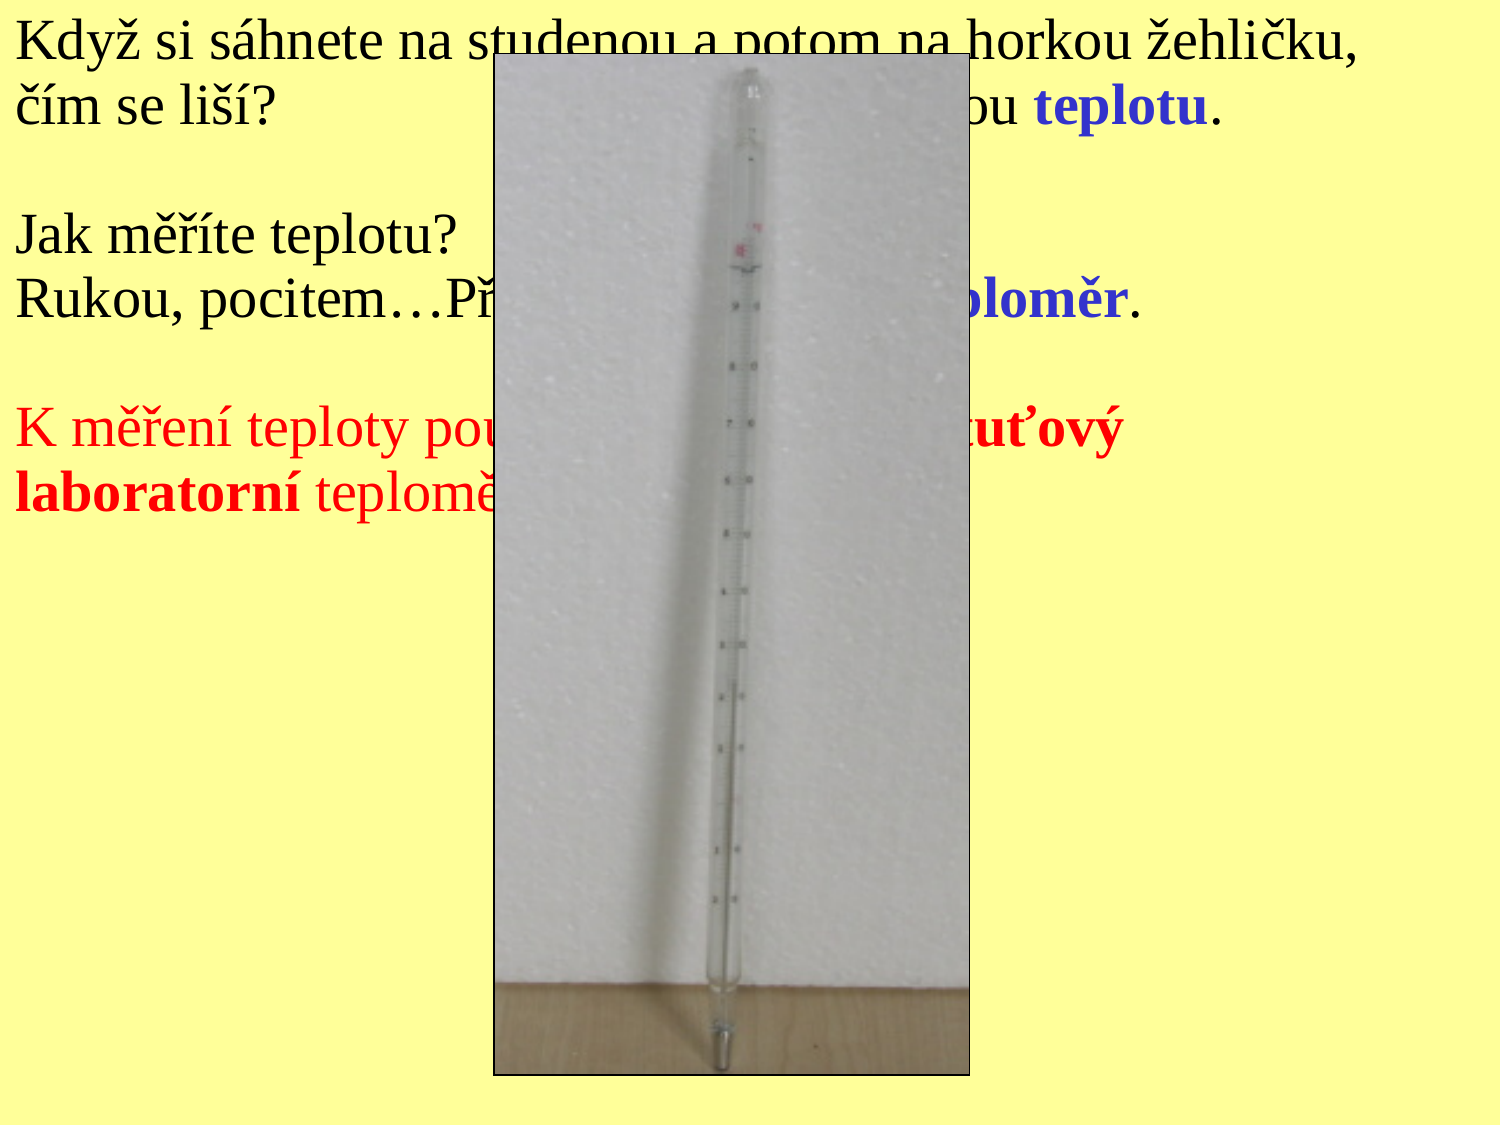

Když si sáhnete na studenou a potom na horkou žehličku,
čím se liší?				Má různou teplotu.
Jak měříte teplotu?
Rukou, pocitem…Přesně ji však měří teploměr.
K měření teploty používáme nejčastěji rtuťový laboratorní teploměr.